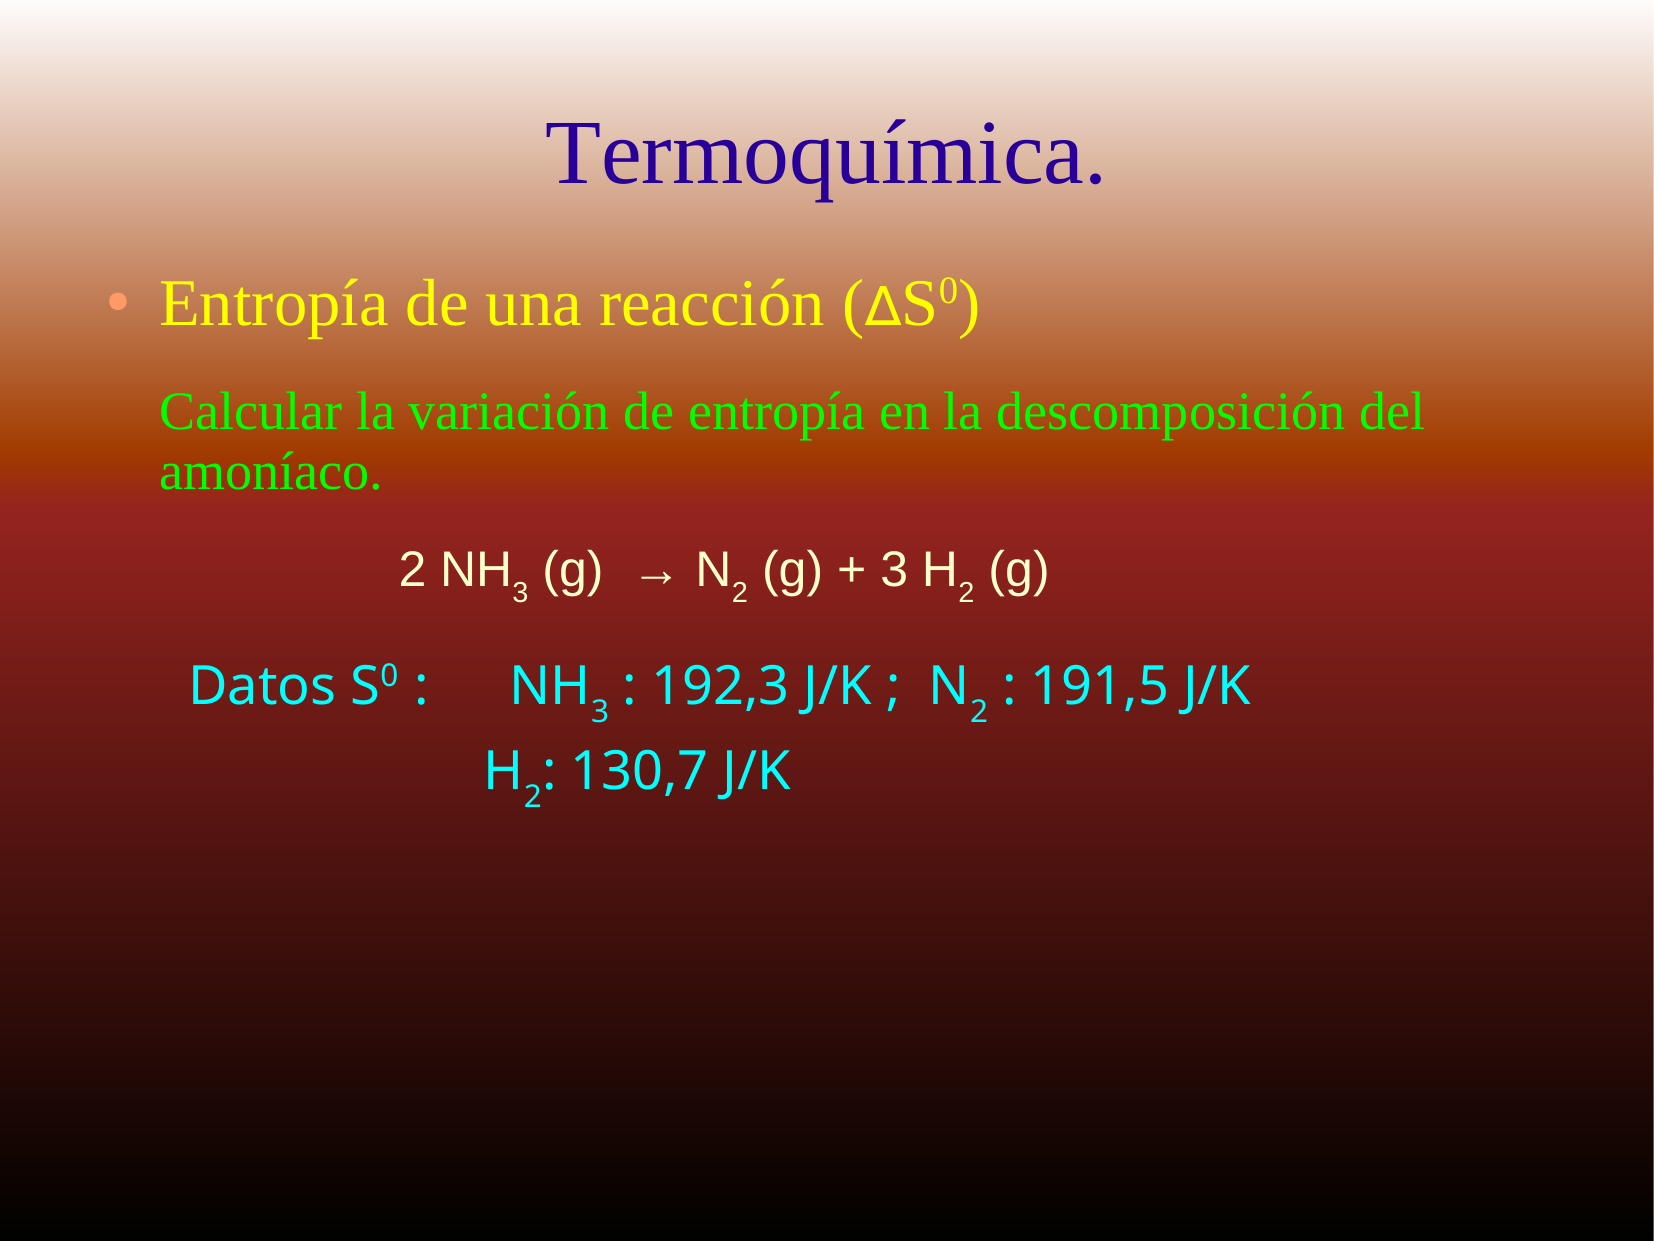

# Termoquímica.
Entropía de una reacción (∆S0)
Calcular la variación de entropía en la descomposición del amoníaco.
2 NH3 (g) → N2 (g) + 3 H2 (g)
Datos S0 : NH3 : 192,3 J/K ; N2 : 191,5 J/K
				H2: 130,7 J/K